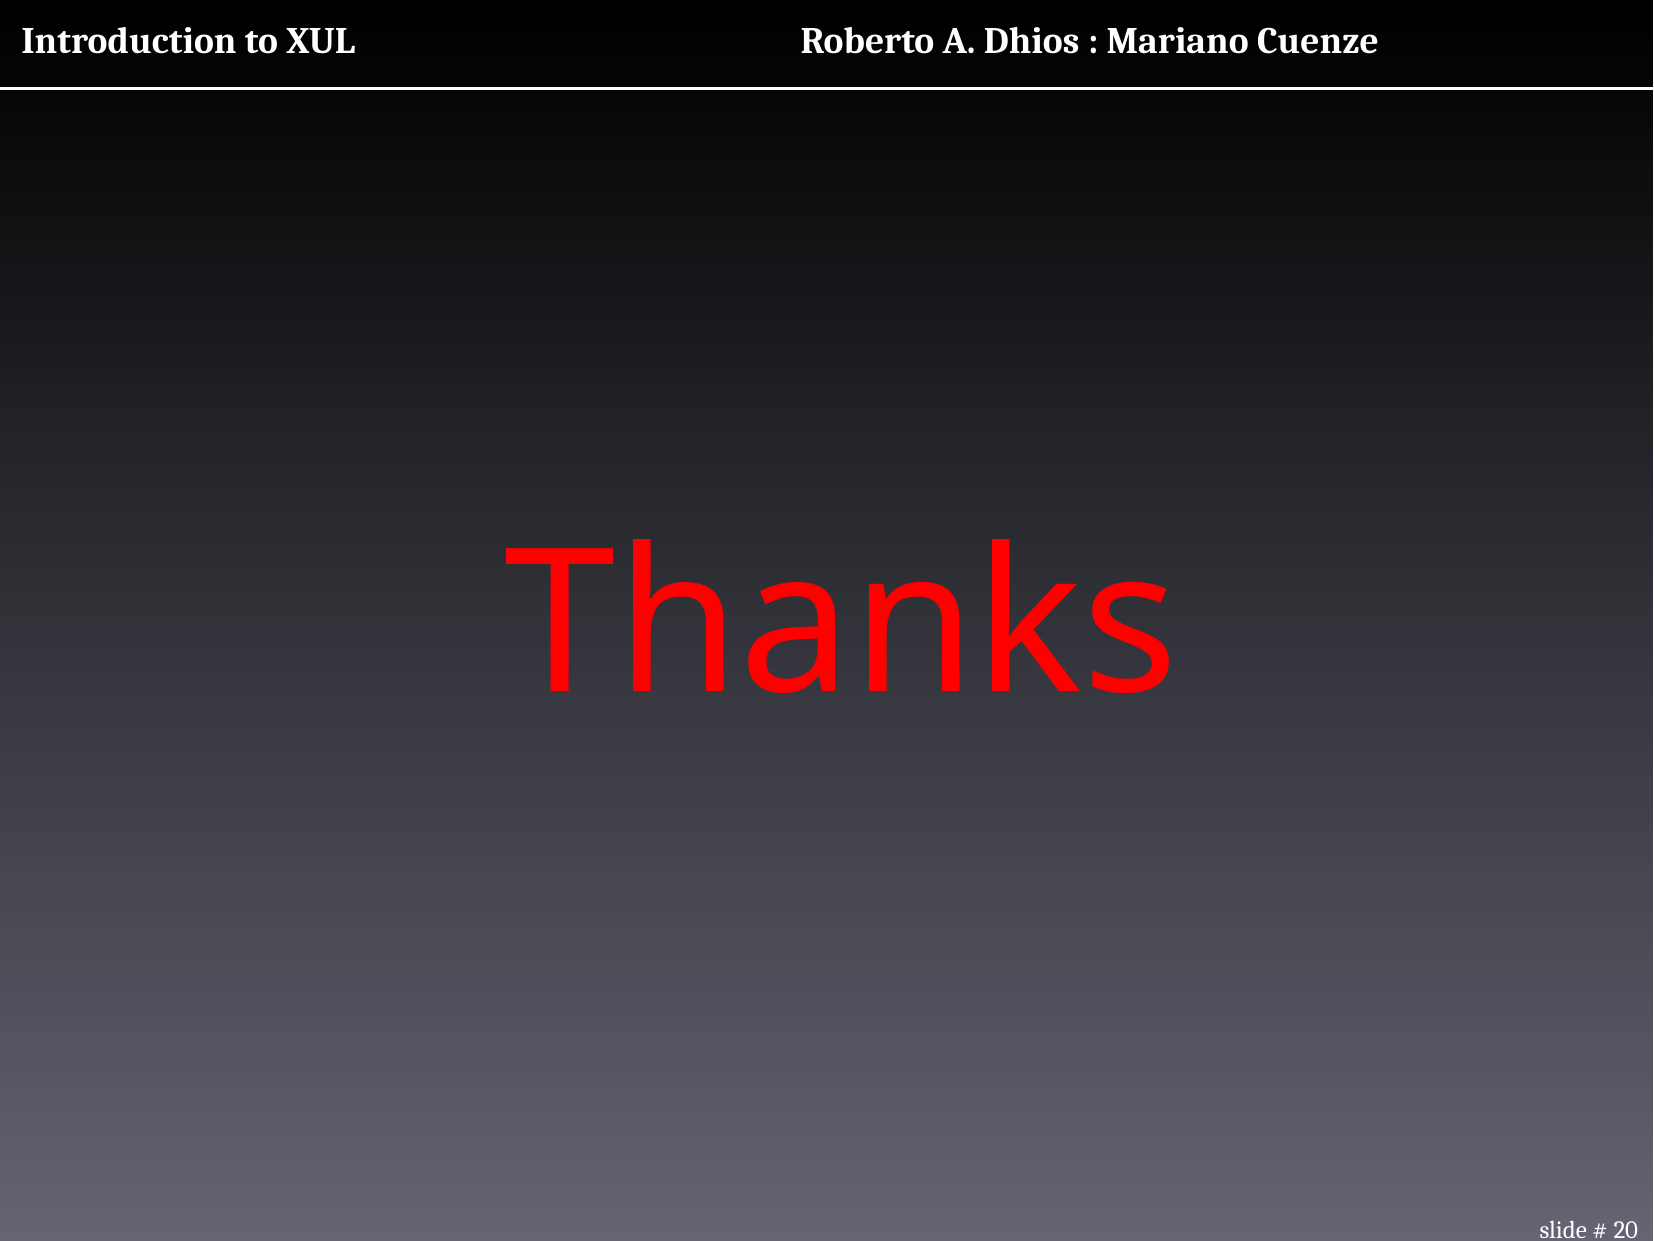

Introduction to XUL						 Roberto A. Dhios : Mariano Cuenze
# Thanks